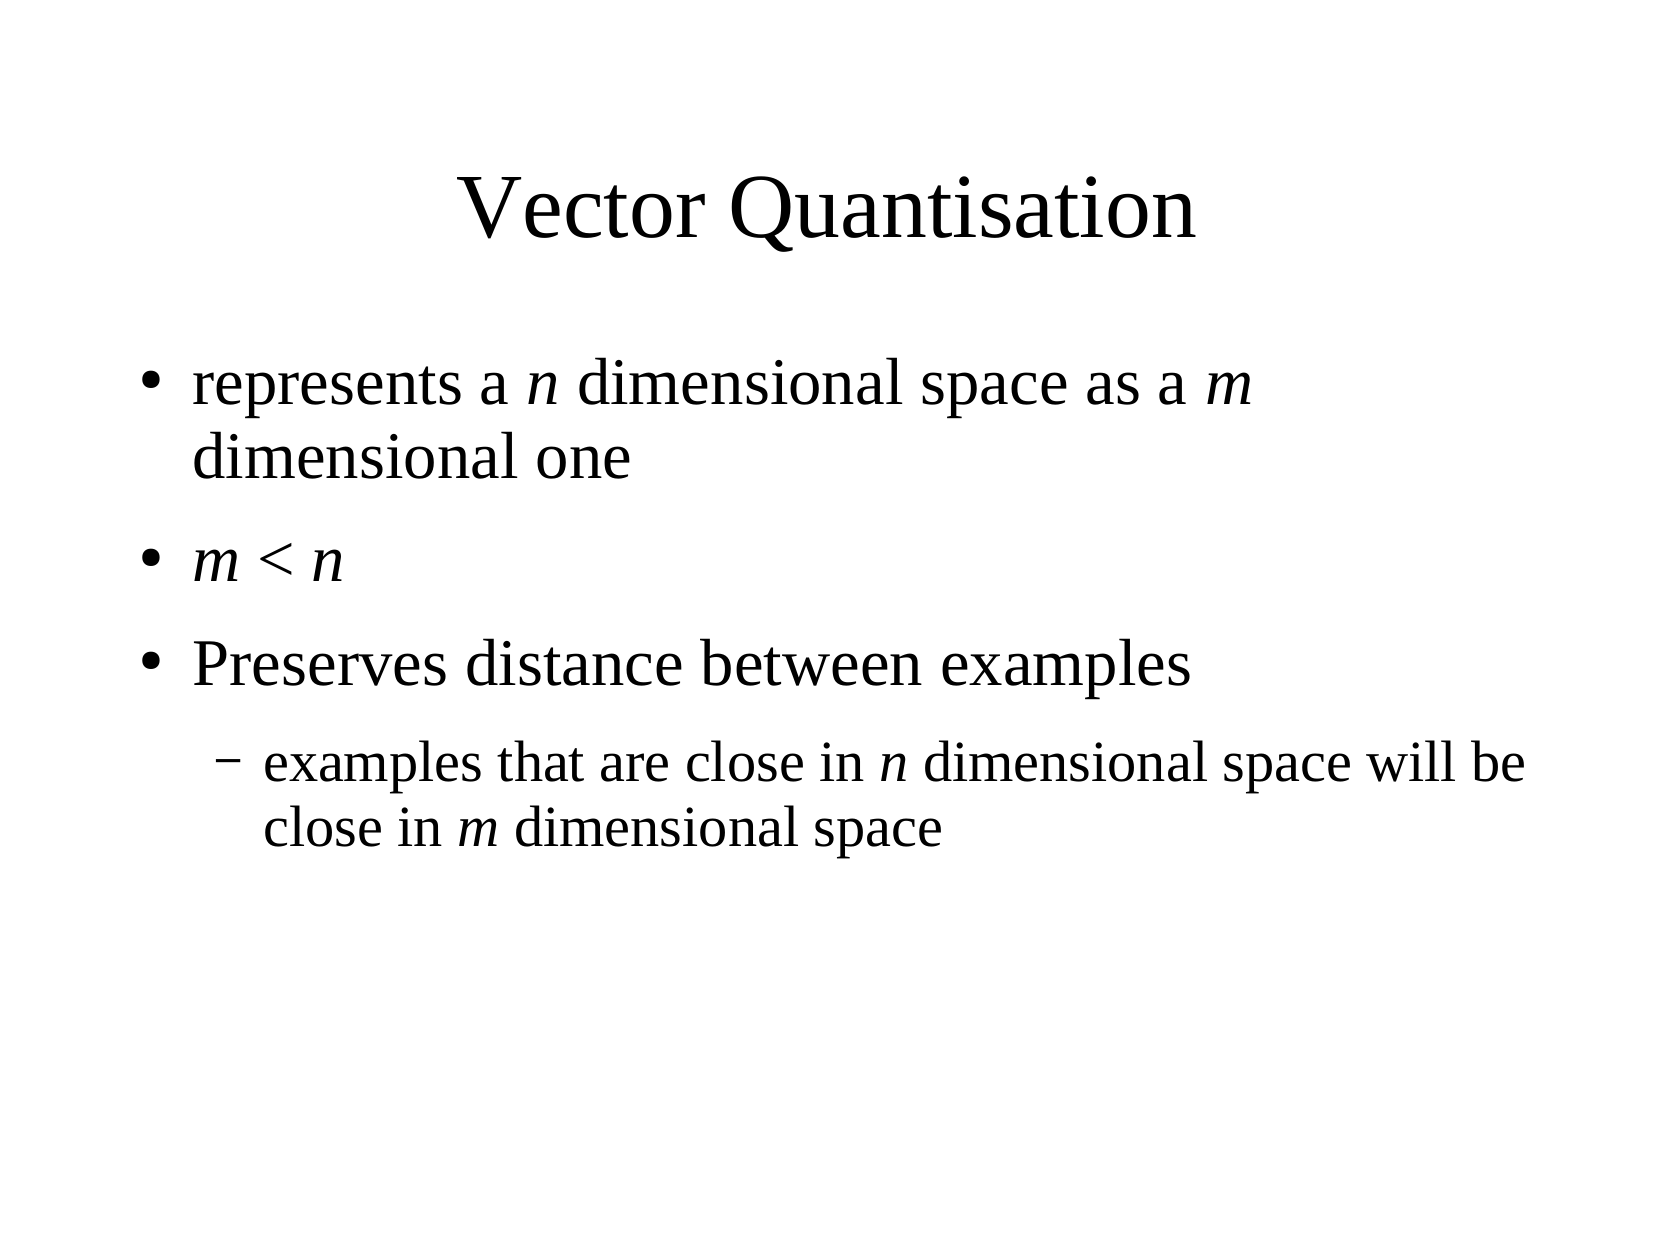

# Vector Quantisation
represents a n dimensional space as a m dimensional one
m < n
Preserves distance between examples
examples that are close in n dimensional space will be close in m dimensional space